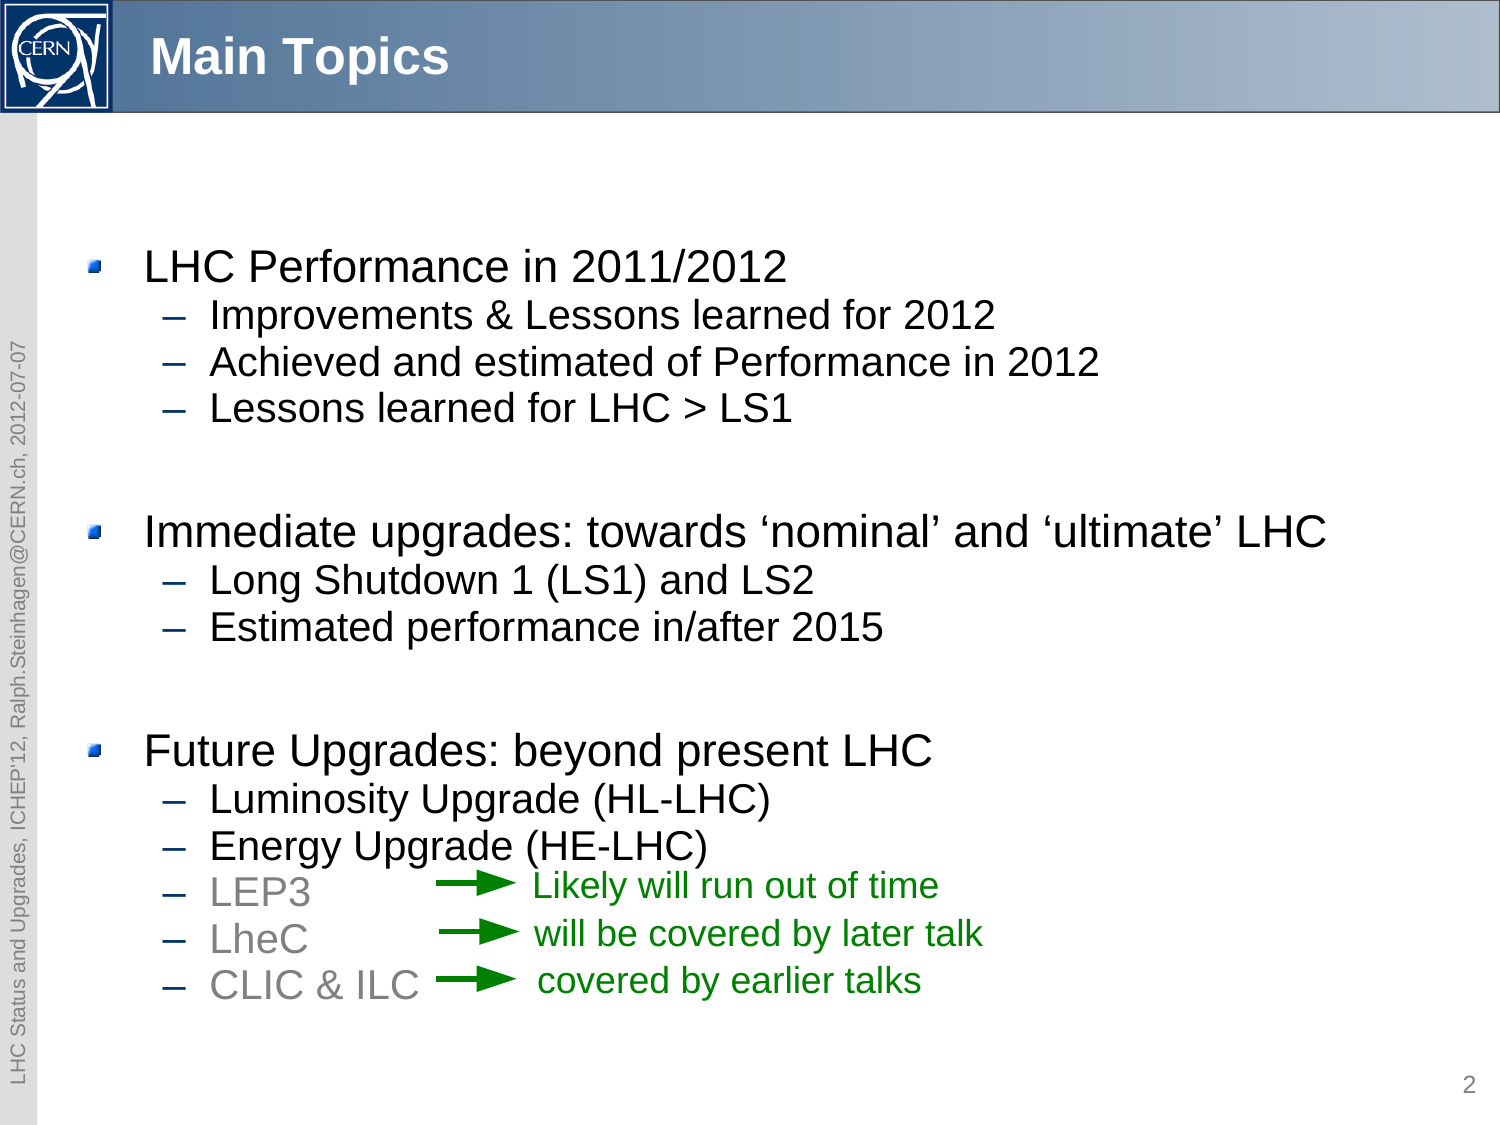

# Main Topics
LHC Performance in 2011/2012
Improvements & Lessons learned for 2012
Achieved and estimated of Performance in 2012
Lessons learned for LHC > LS1
Immediate upgrades: towards ‘nominal’ and ‘ultimate’ LHC
Long Shutdown 1 (LS1) and LS2
Estimated performance in/after 2015
Future Upgrades: beyond present LHC
Luminosity Upgrade (HL-LHC)
Energy Upgrade (HE-LHC)
LEP3
LheC
CLIC & ILC
Likely will run out of time
will be covered by later talk
covered by earlier talks